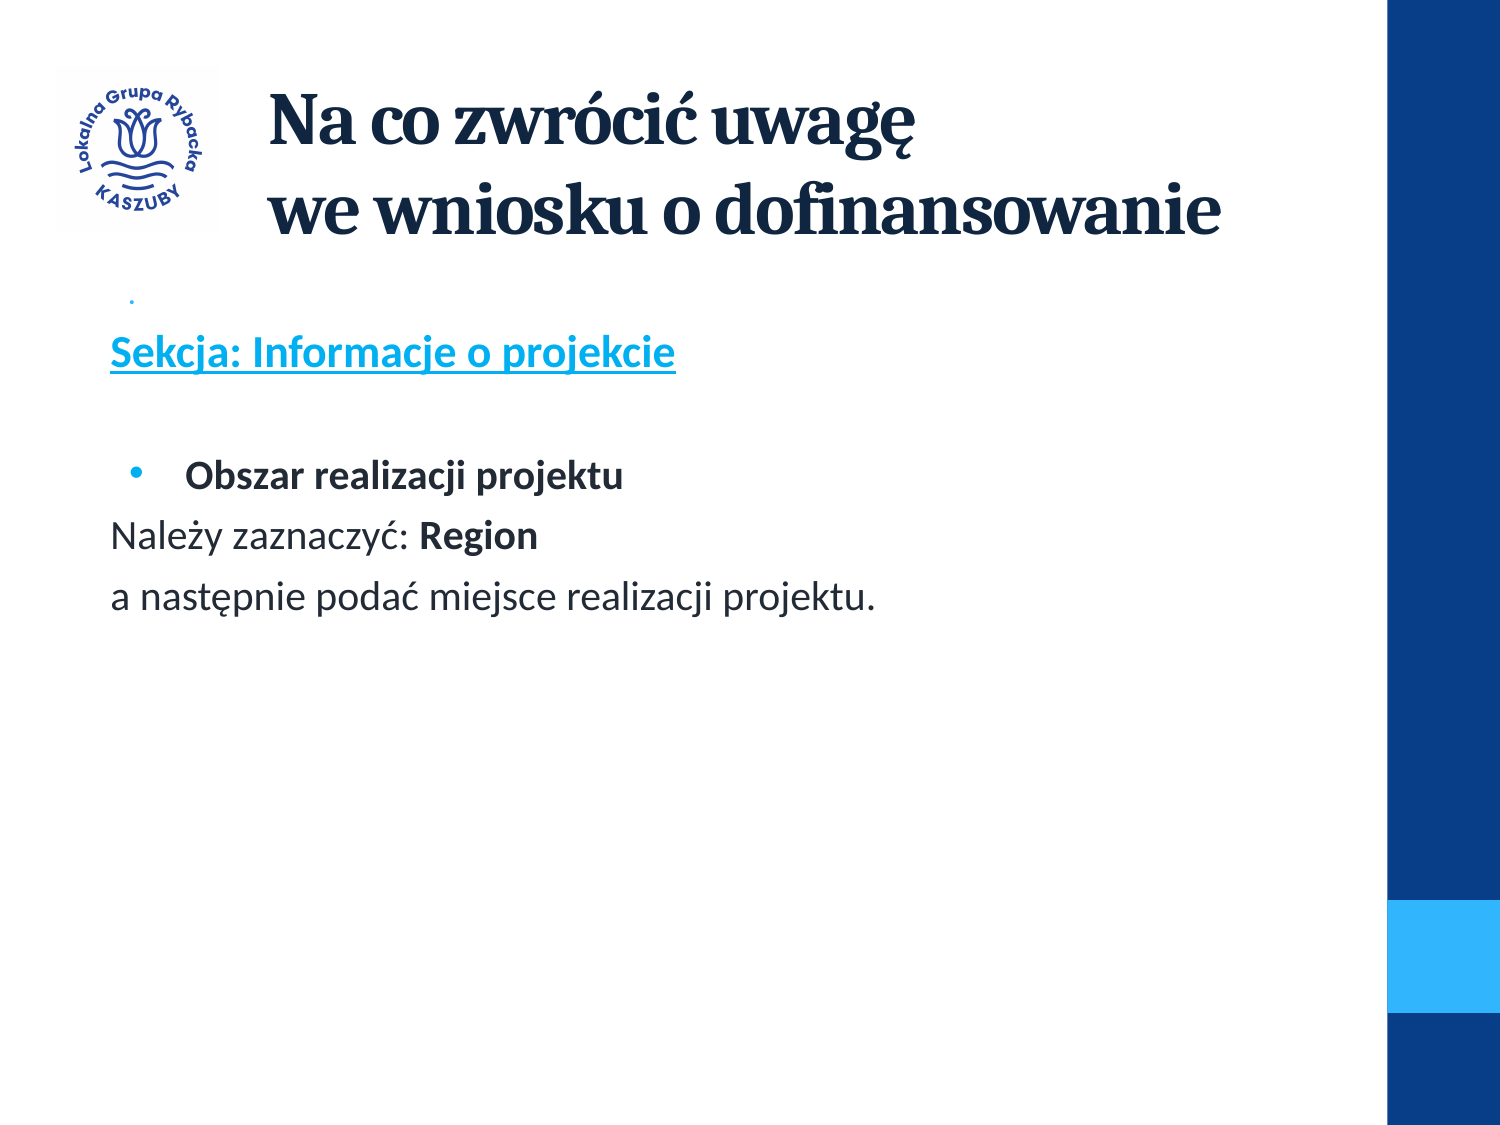

# Na co zwrócić uwagę we wniosku o dofinansowanie
Sekcja: Informacje o projekcie
Obszar realizacji projektu
Należy zaznaczyć: Region
a następnie podać miejsce realizacji projektu.